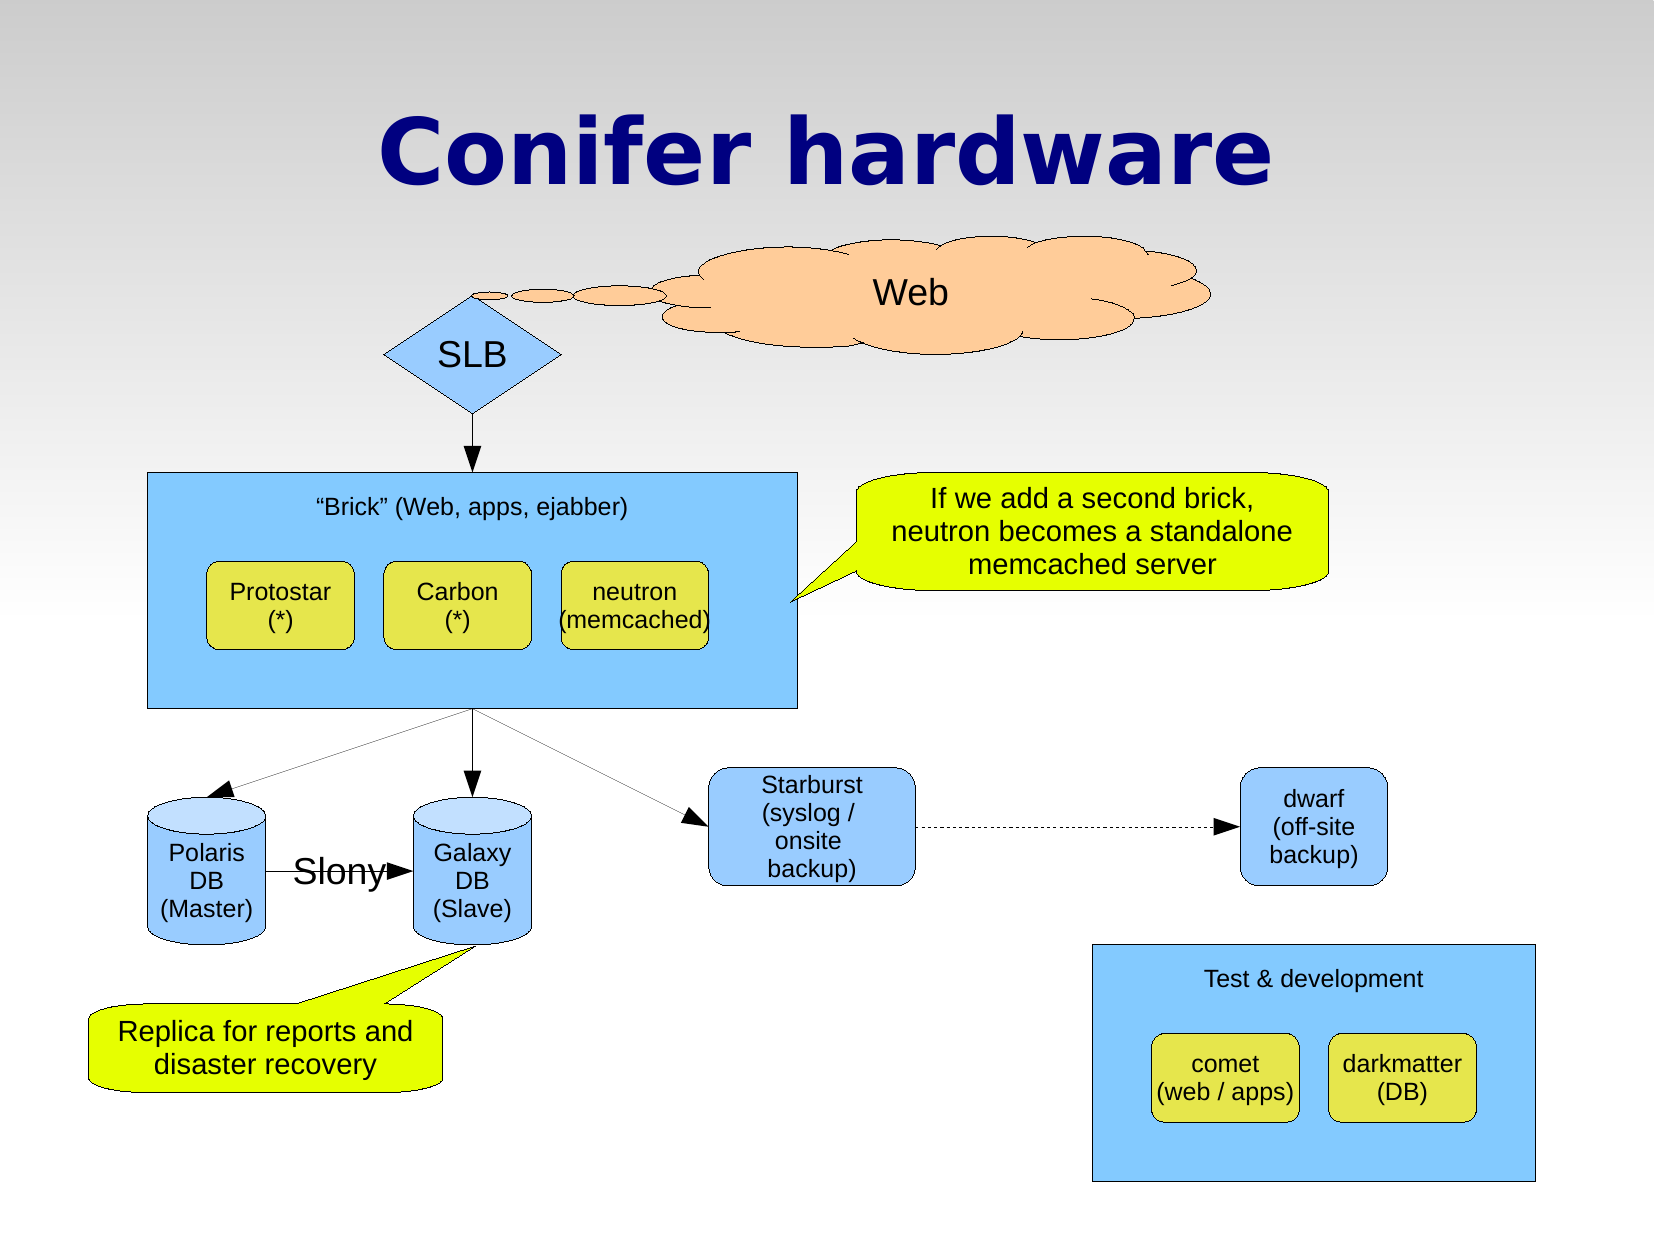

# Conifer hardware
Web
SLB
“Brick” (Web, apps, ejabber)
Protostar
(*)
Carbon
(*)
neutron
(memcached)
If we add a second brick, neutron becomes a standalone memcached server
Starburst
(syslog /
onsite
backup)
dwarf
(off-site
backup)
Polaris
DB
(Master)
Galaxy
DB
(Slave)
Test & development
comet
(web / apps)
darkmatter
(DB)
Replica for reports and disaster recovery